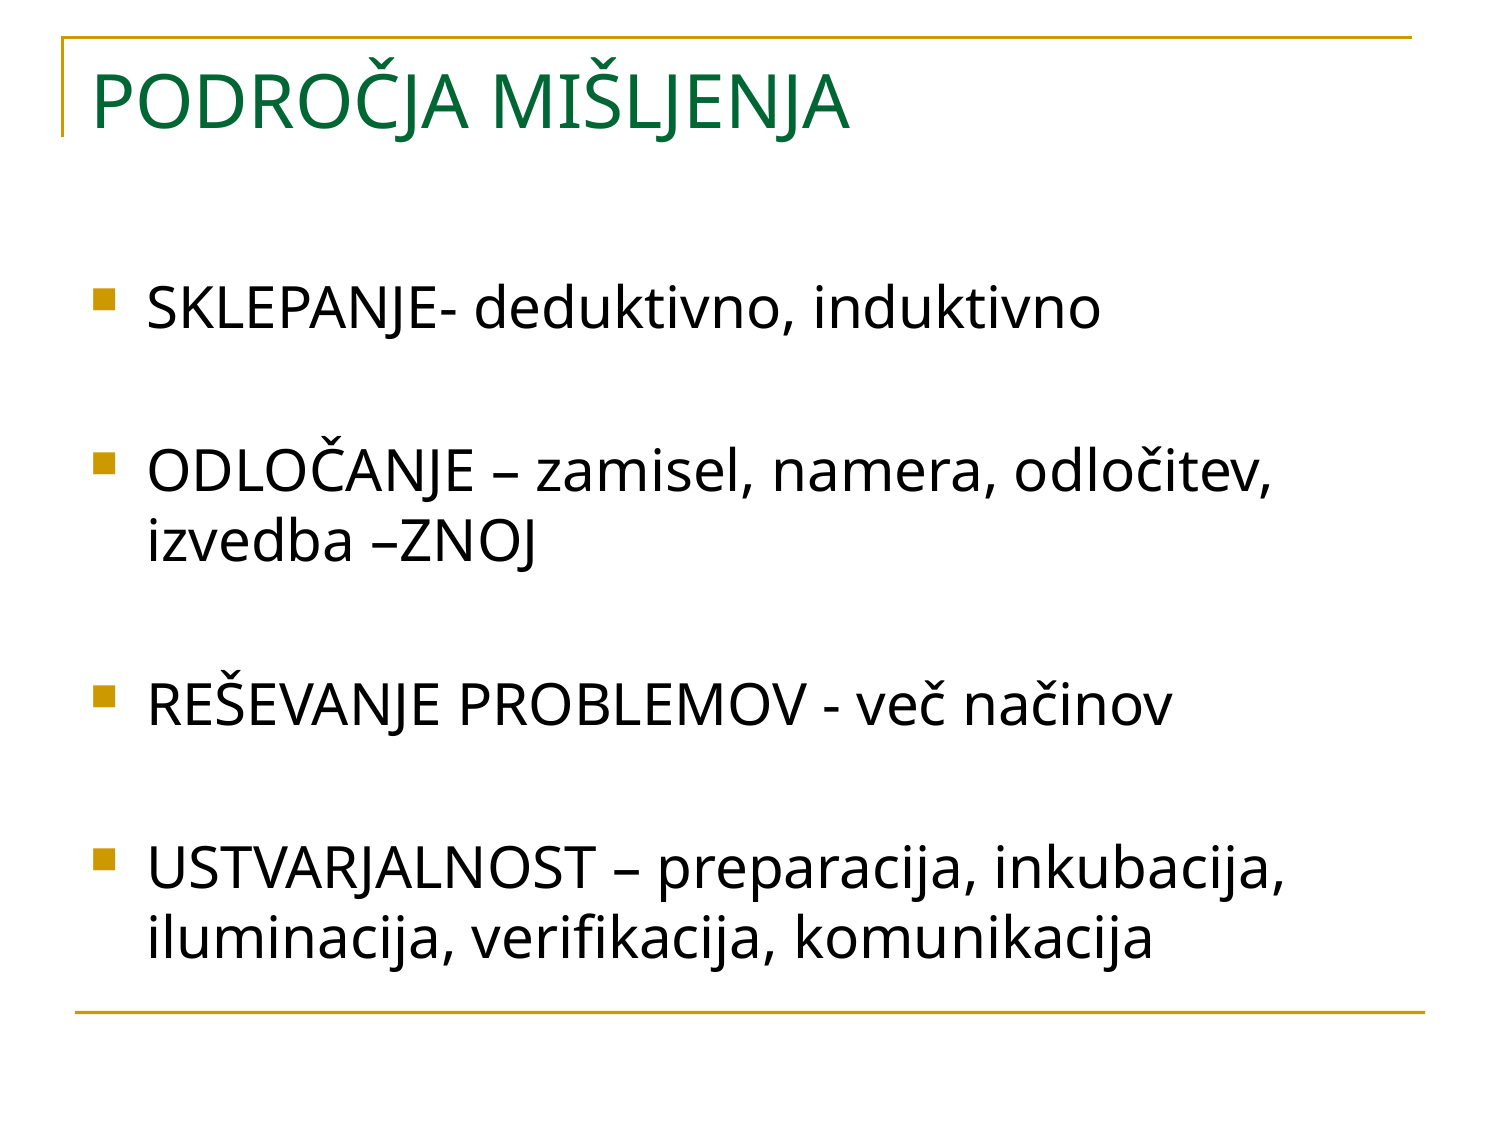

# PODROČJA MIŠLJENJA
SKLEPANJE- deduktivno, induktivno
ODLOČANJE – zamisel, namera, odločitev, izvedba –ZNOJ
REŠEVANJE PROBLEMOV - več načinov
USTVARJALNOST – preparacija, inkubacija, iluminacija, verifikacija, komunikacija